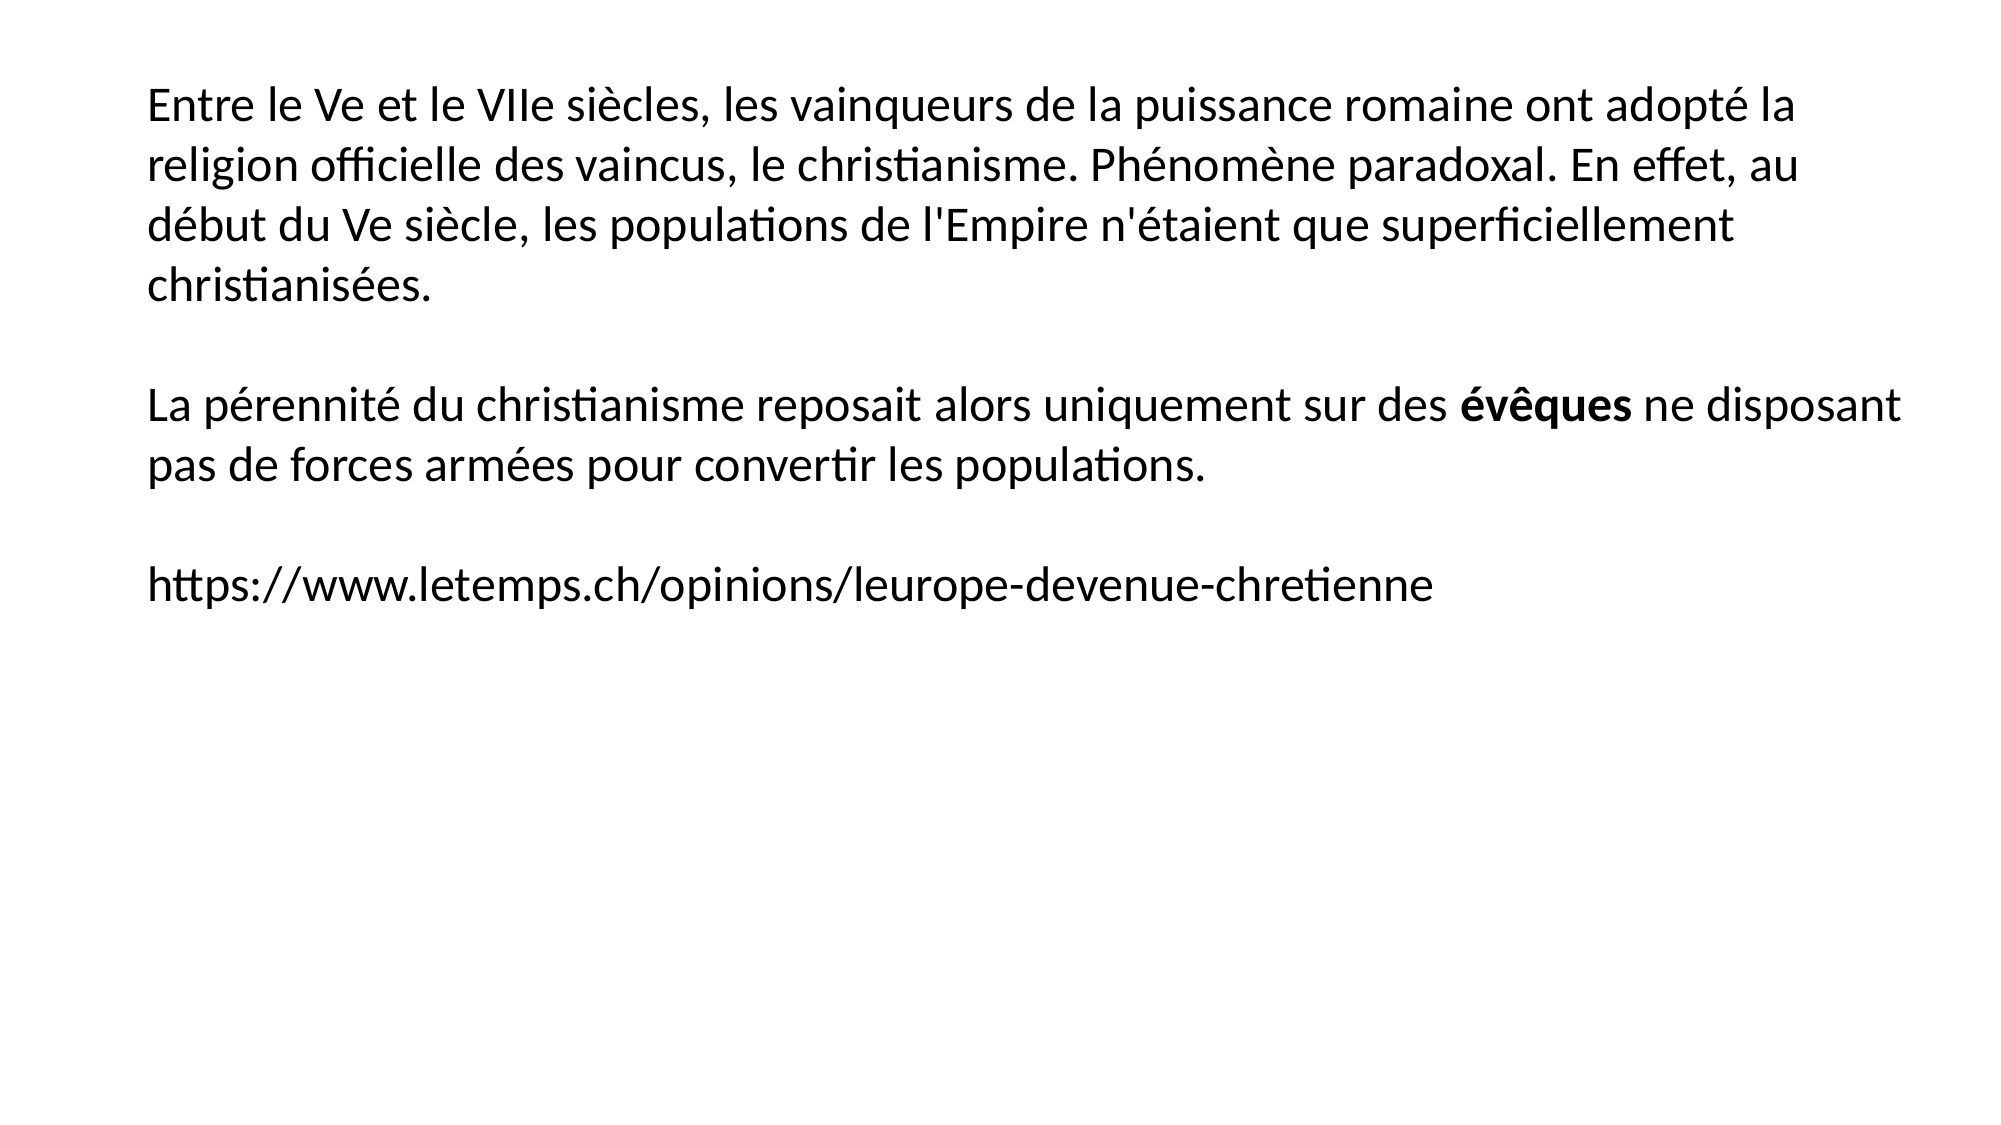

Entre le Ve et le VIIe siècles, les vainqueurs de la puissance romaine ont adopté la religion officielle des vaincus, le christianisme. Phénomène paradoxal. En effet, au début du Ve siècle, les populations de l'Empire n'étaient que superficiellement christianisées.
La pérennité du christianisme reposait alors uniquement sur des évêques ne disposant pas de forces armées pour convertir les populations.
https://www.letemps.ch/opinions/leurope-devenue-chretienne